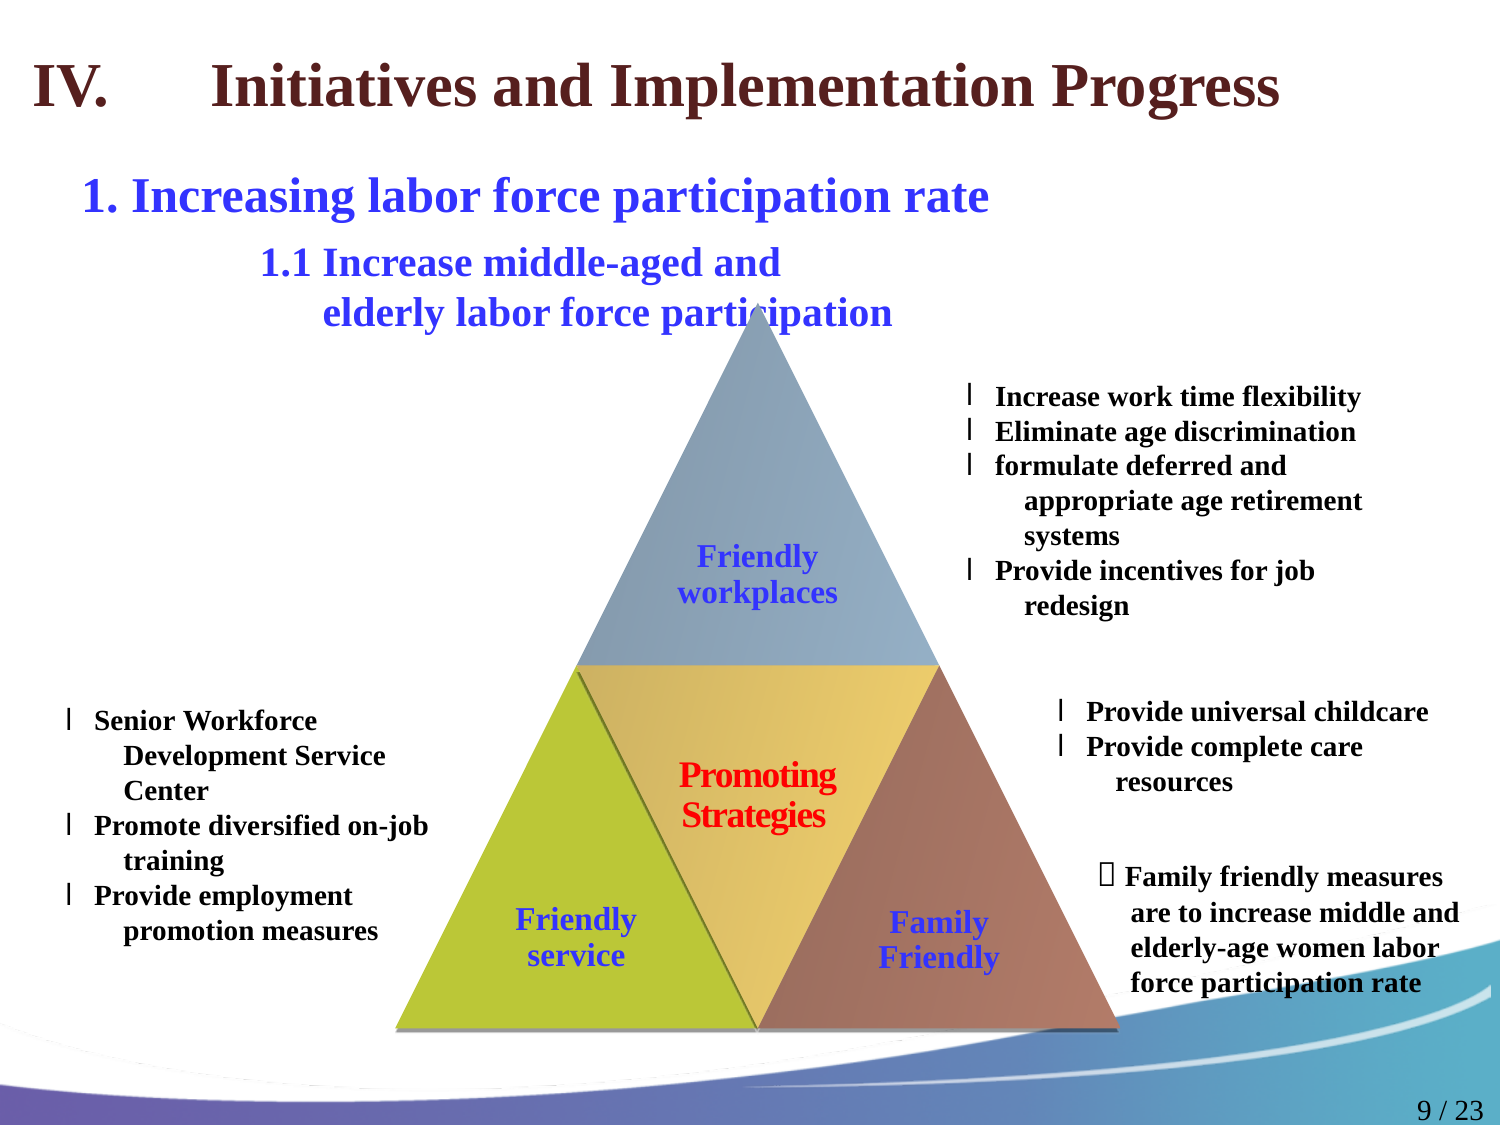

IV.	Initiatives and Implementation Progress
1. Increasing labor force participation rate
1.1 Increase middle-aged and
 elderly labor force participation
Friendly workplaces
Friendly service
Promoting
Strategies
Family
Friendly
Increase work time flexibility
Eliminate age discrimination
formulate deferred and appropriate age retirement systems
Provide incentives for job redesign
Provide universal childcare
Provide complete care resources
Senior Workforce Development Service Center
Promote diversified on-job training
Provide employment promotion measures
＊Family friendly measures are to increase middle and elderly-age women labor force participation rate